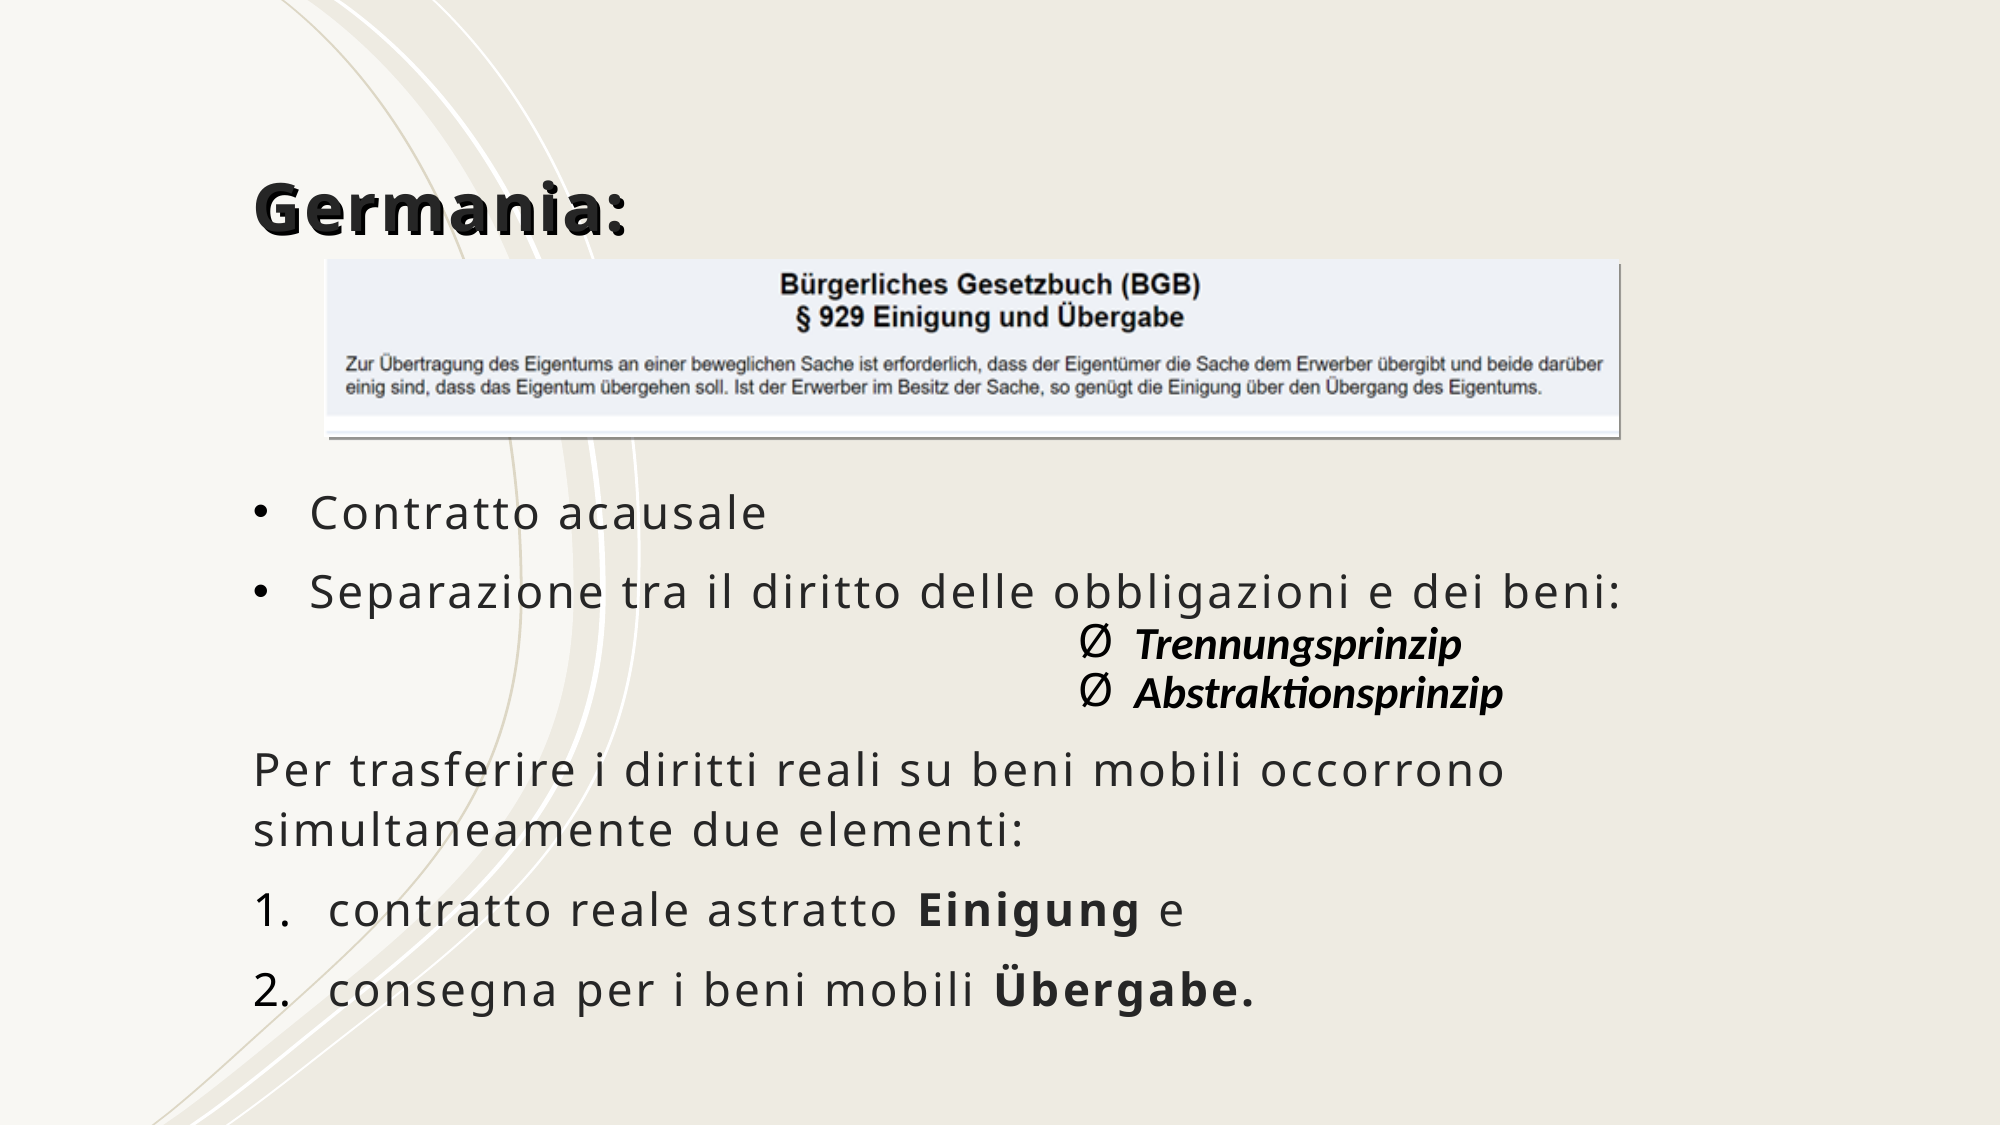

# Germania:
Contratto acausale
Separazione tra il diritto delle obbligazioni e dei beni:
Trennungsprinzip
Abstraktionsprinzip
Per trasferire i diritti reali su beni mobili occorrono simultaneamente due elementi:
contratto reale astratto Einigung e
consegna per i beni mobili Übergabe.